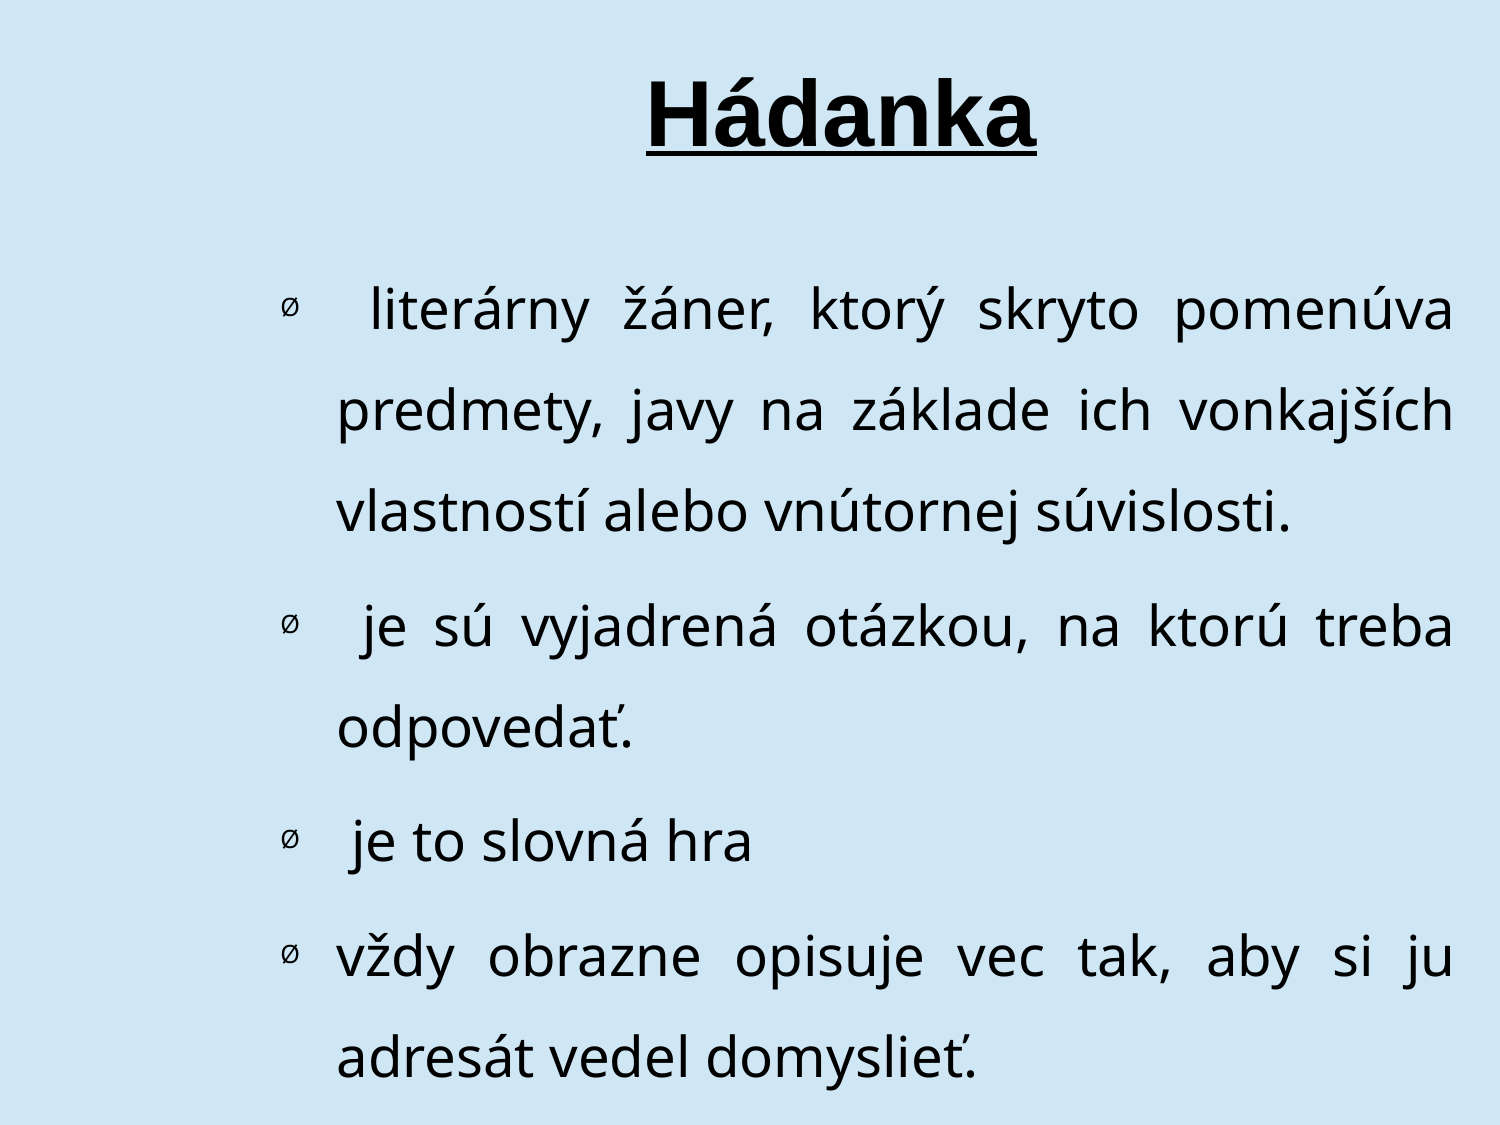

# Hádanka
 literárny žáner, ktorý skryto pomenúva predmety, javy na základe ich vonkajších vlastností alebo vnútornej súvislosti.
 je sú vyjadrená otázkou, na ktorú treba odpovedať.
 je to slovná hra
vždy obrazne opisuje vec tak, aby si ju adresát vedel domyslieť.